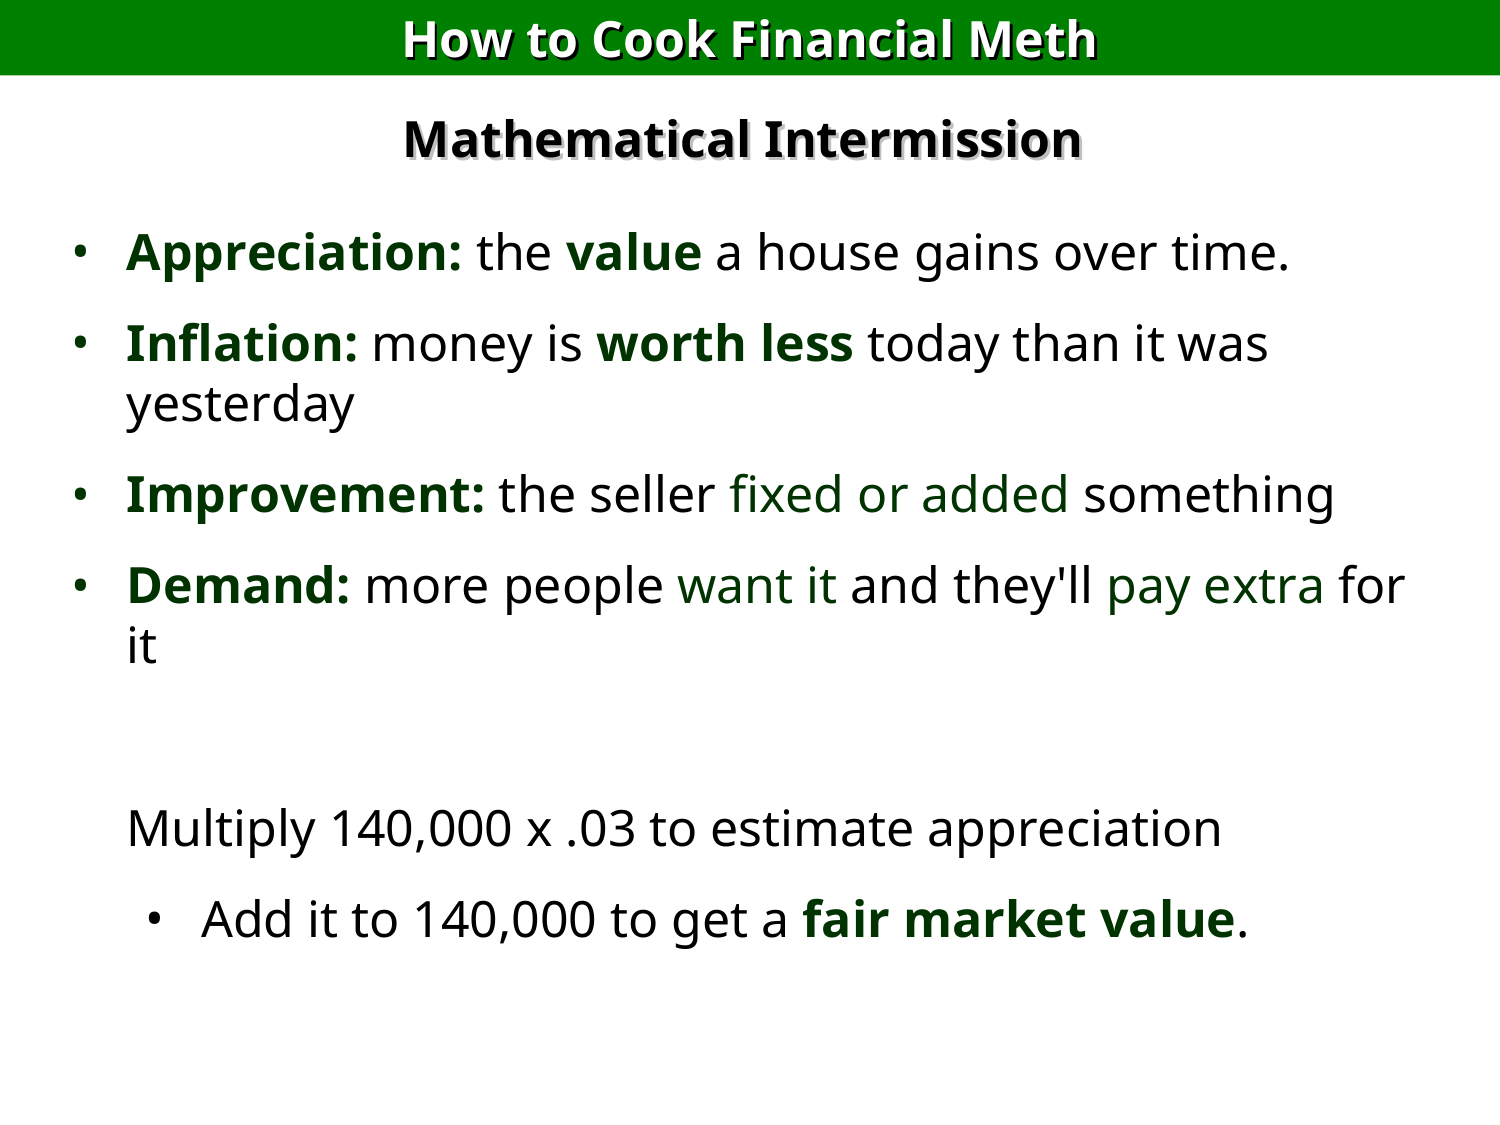

How to Cook Financial Meth
# Mathematical Intermission
Appreciation: the value a house gains over time.
Inflation: money is worth less today than it was yesterday
Improvement: the seller fixed or added something
Demand: more people want it and they'll pay extra for it
	Multiply 140,000 x .03 to estimate appreciation
Add it to 140,000 to get a fair market value.